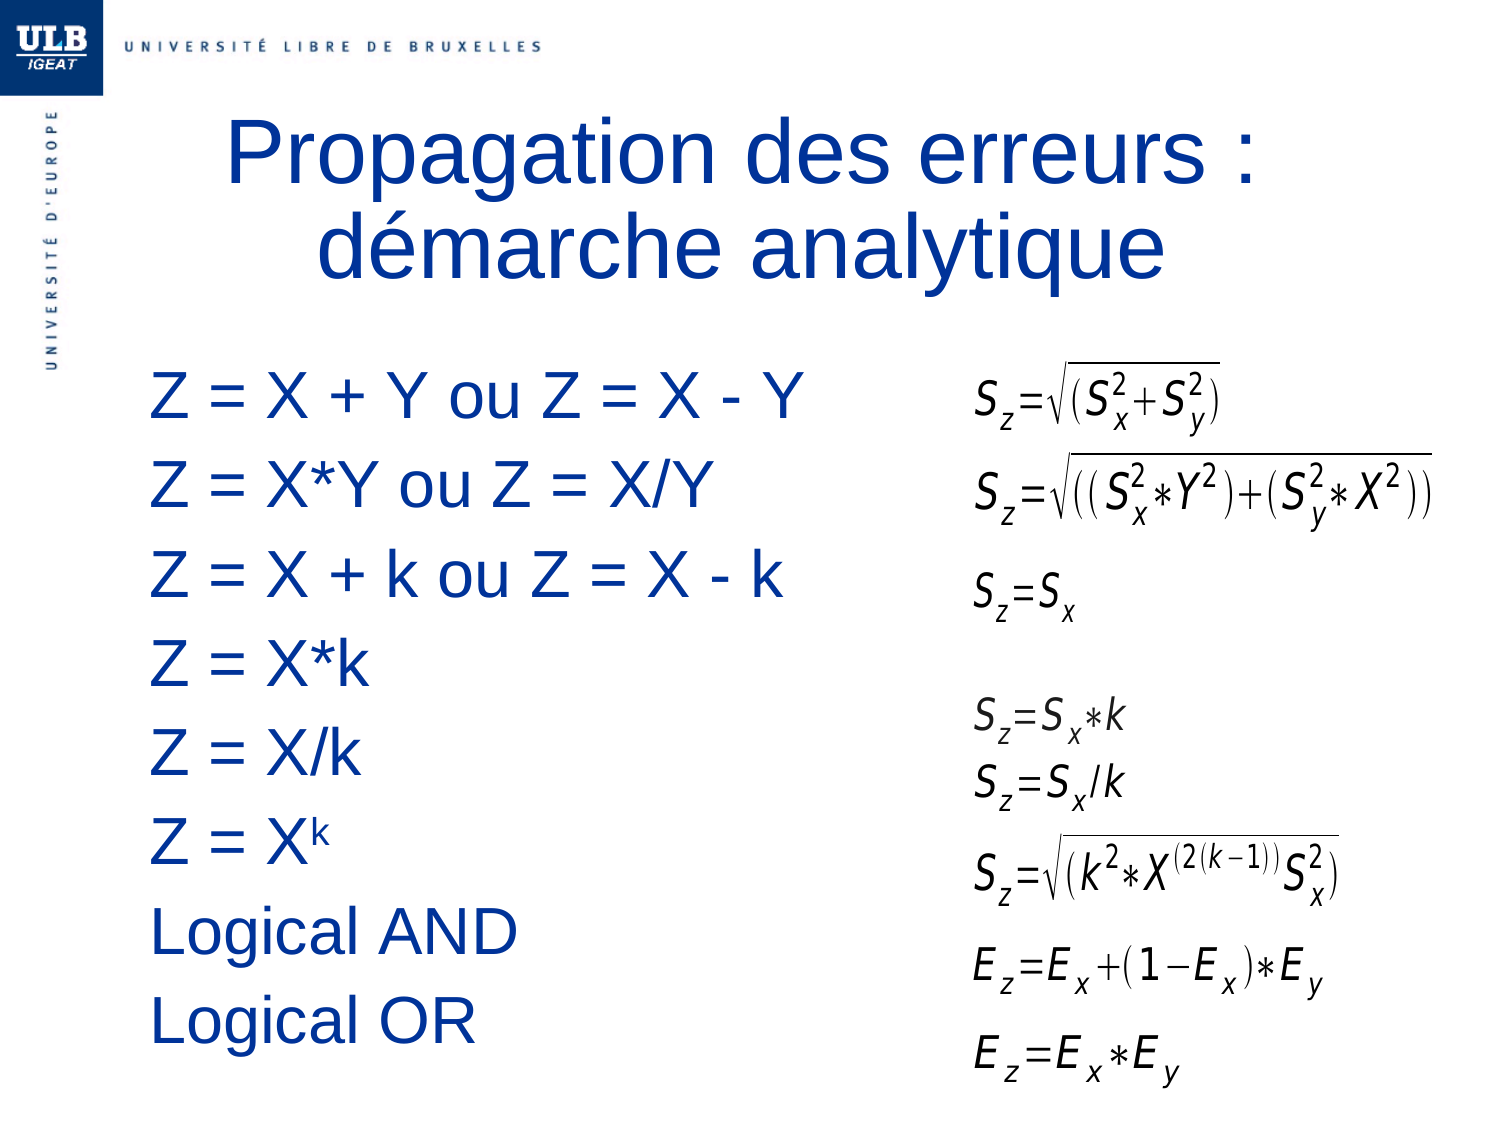

# Propagation des erreurs : démarche analytique
Z = X + Y ou Z = X - Y
Z = X*Y ou Z = X/Y
Z = X + k ou Z = X - k
Z = X*k
Z = X/k
Z = Xk
Logical AND
Logical OR